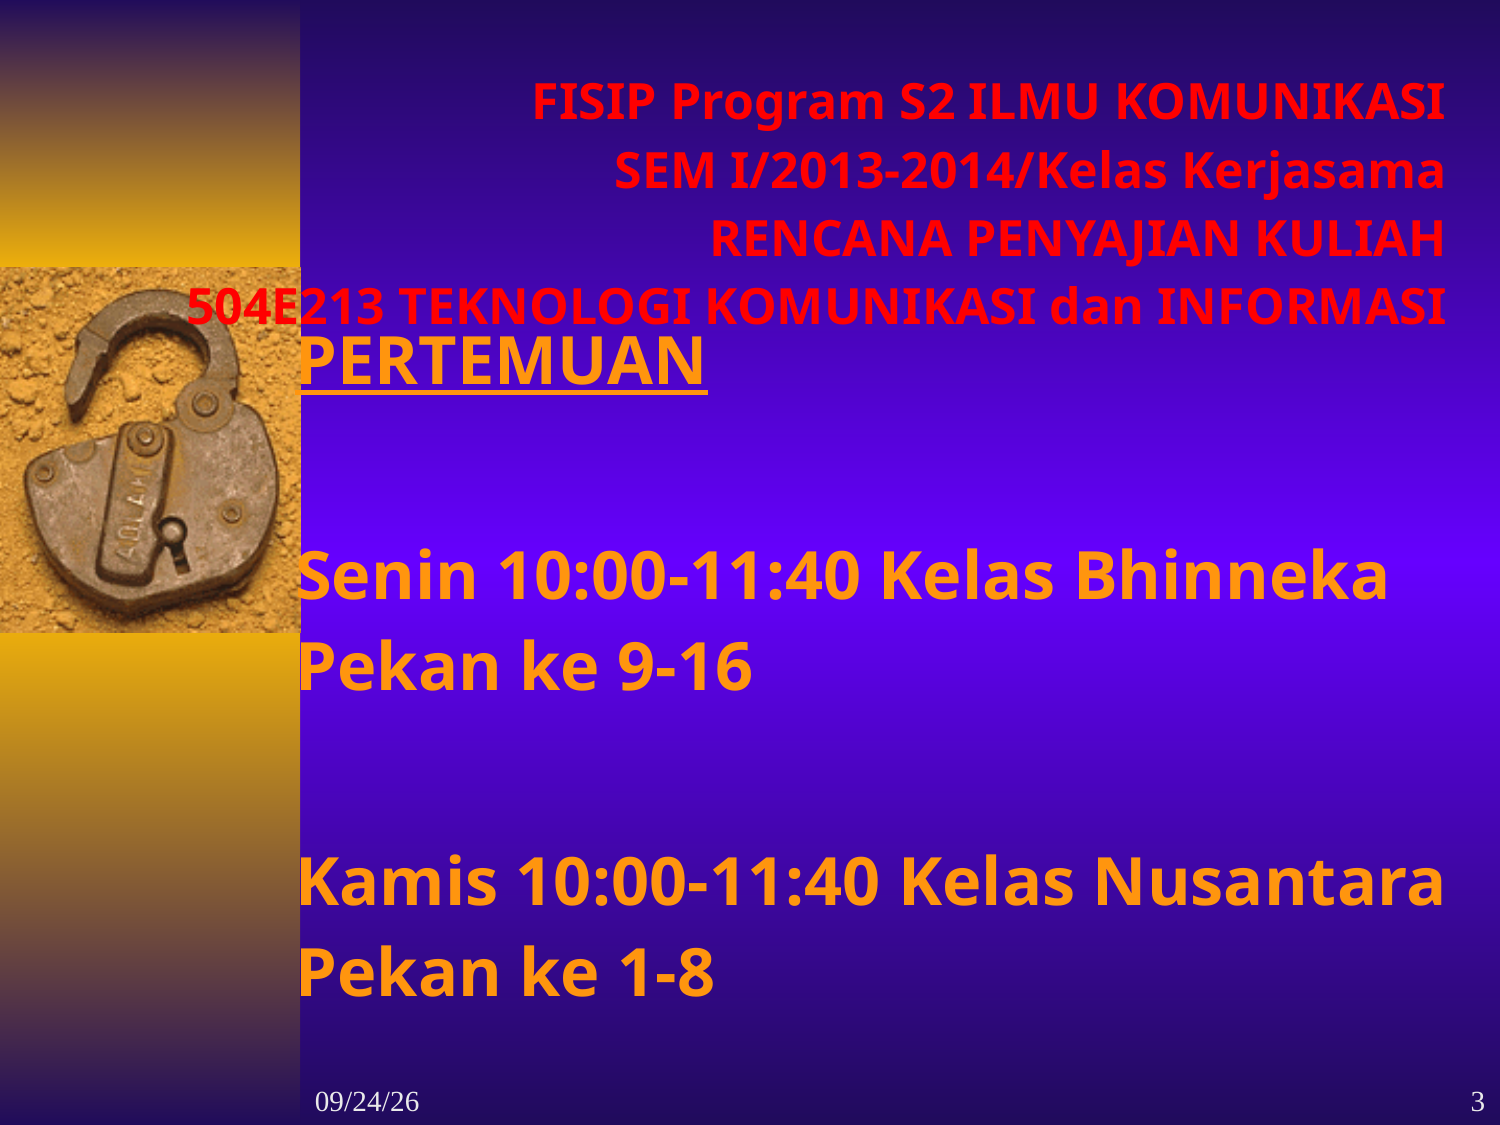

# FISIP Program S2 ILMU KOMUNIKASI SEM I/2013-2014/Kelas Kerjasama RENCANA PENYAJIAN KULIAH 504E213 TEKNOLOGI KOMUNIKASI dan INFORMASI
PERTEMUAN
Senin 10:00-11:40 Kelas Bhinneka Pekan ke 9-16
Kamis 10:00-11:40 Kelas Nusantara Pekan ke 1-8
3